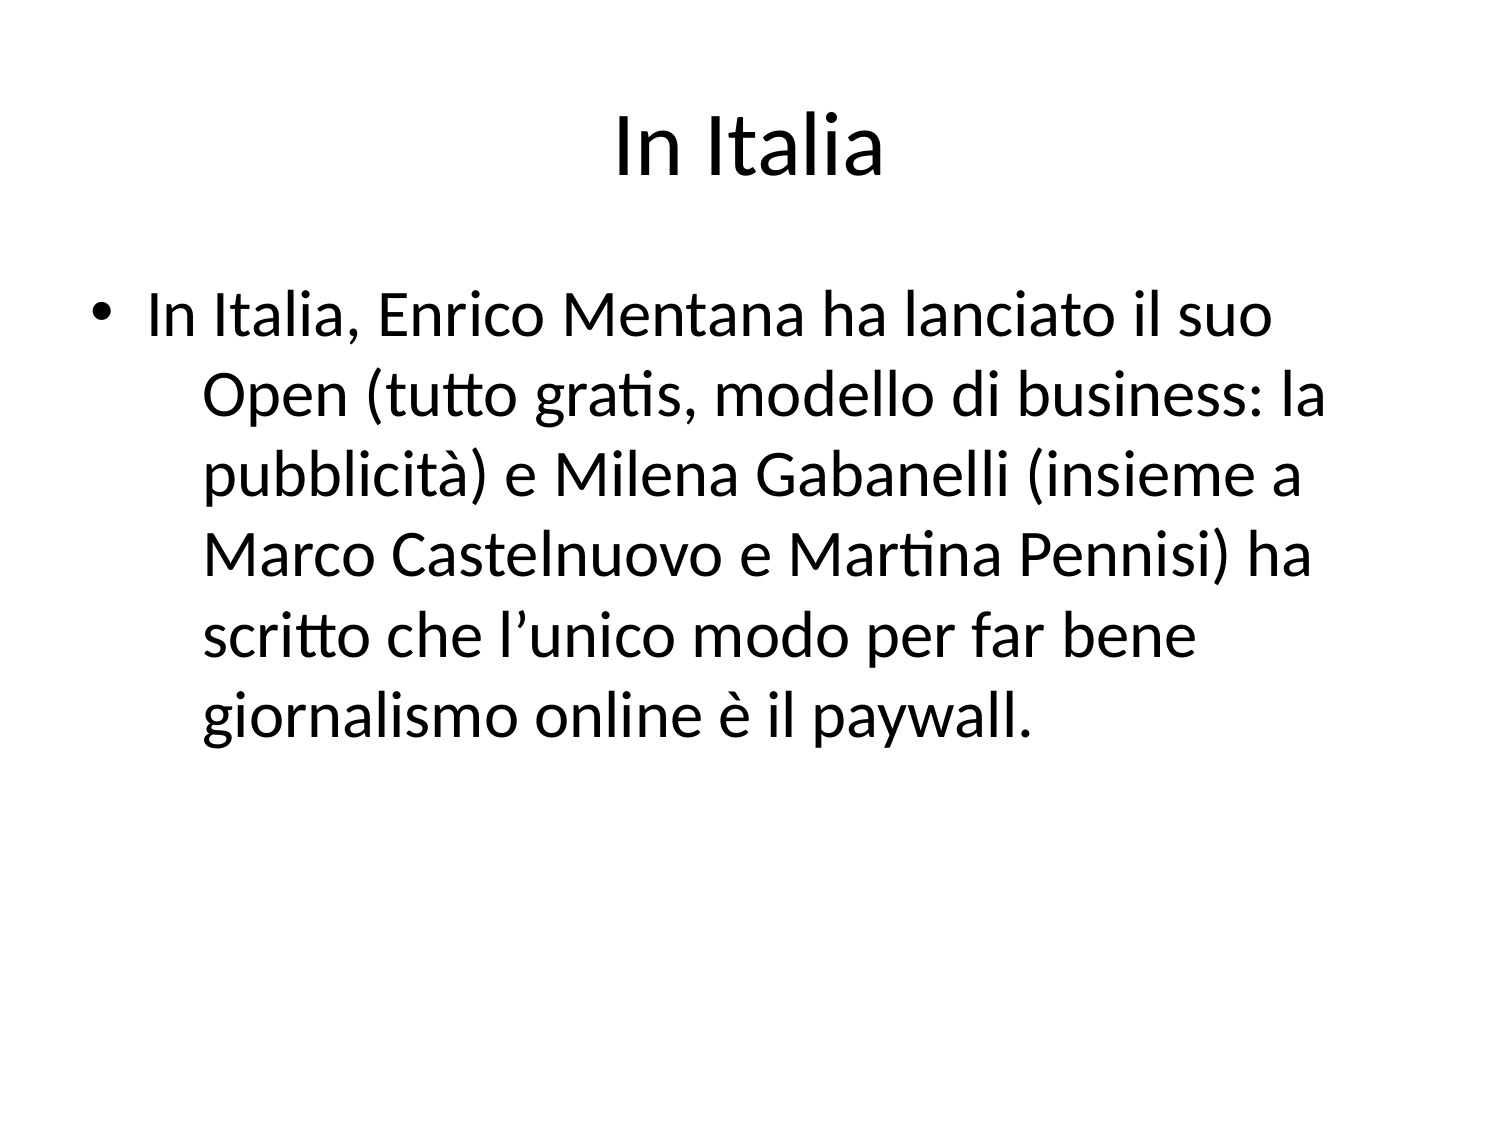

# In Italia
In Italia, Enrico Mentana ha lanciato il suo Open (tutto gratis, modello di business: la pubblicità) e Milena Gabanelli (insieme a Marco Castelnuovo e Martina Pennisi) ha scritto che l’unico modo per far bene giornalismo online è il paywall.